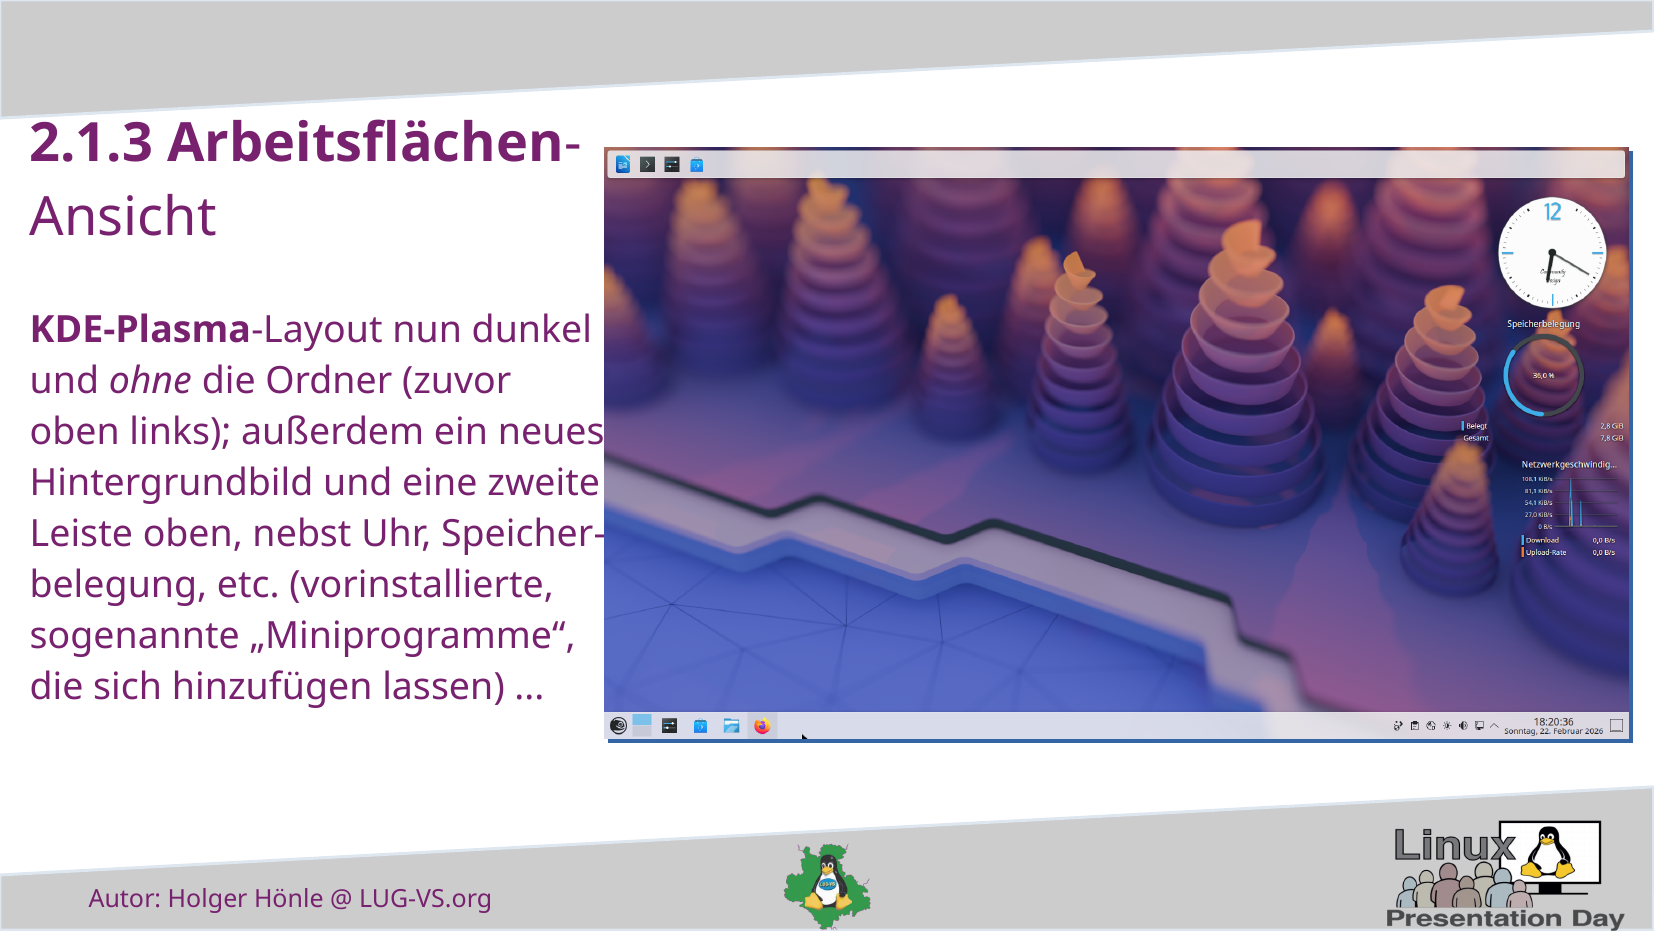

# 2.1.3 Arbeitsflächen- Ansicht
KDE-Plasma-Layout nun dunkel
und ohne die Ordner (zuvor
oben links); außerdem ein neues
Hintergrundbild und eine zweite
Leiste oben, nebst Uhr, Speicher-
belegung, etc. (vorinstallierte,
sogenannte „Miniprogramme“,
die sich hinzufügen lassen) ...
Autor: Holger Hönle @ LUG-VS.org